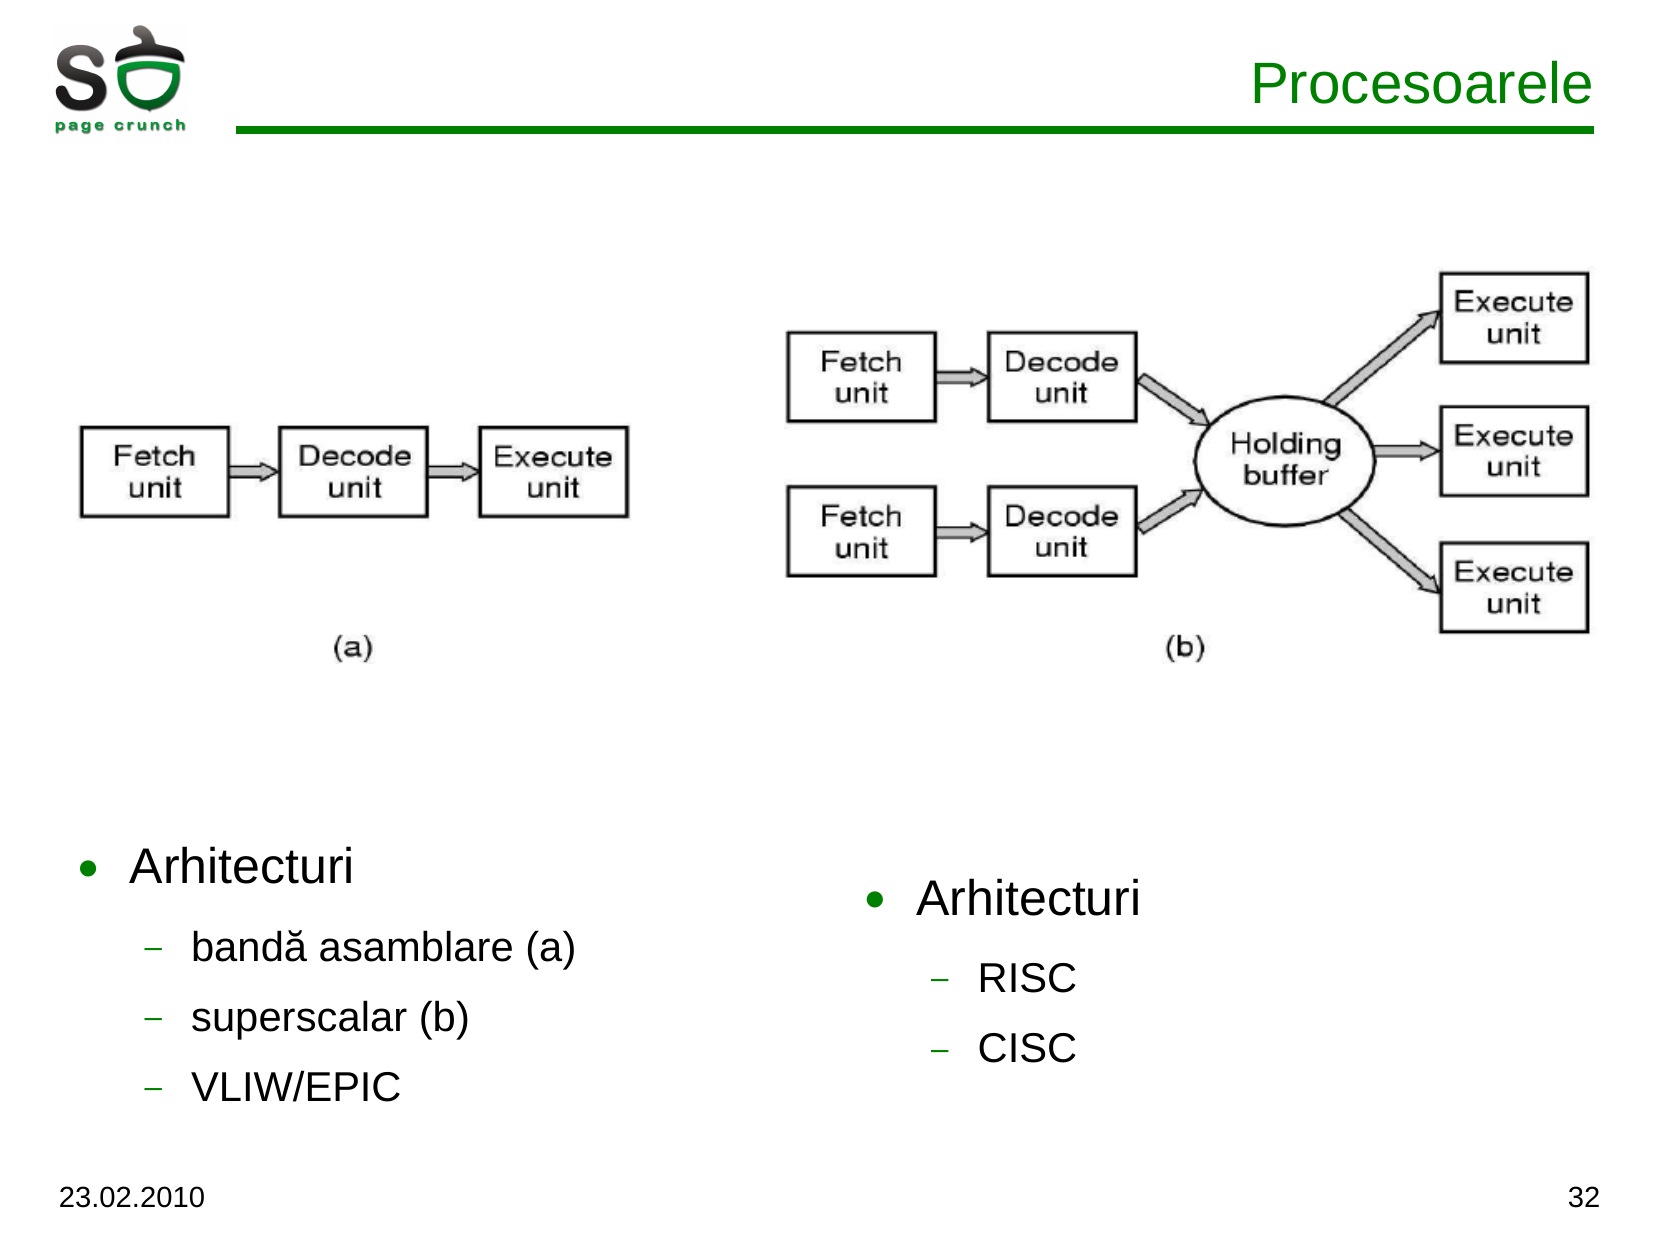

# Procesoarele
Arhitecturi
bandă asamblare (a)
superscalar (b)
VLIW/EPIC
Arhitecturi
RISC
CISC
23.02.2010
32